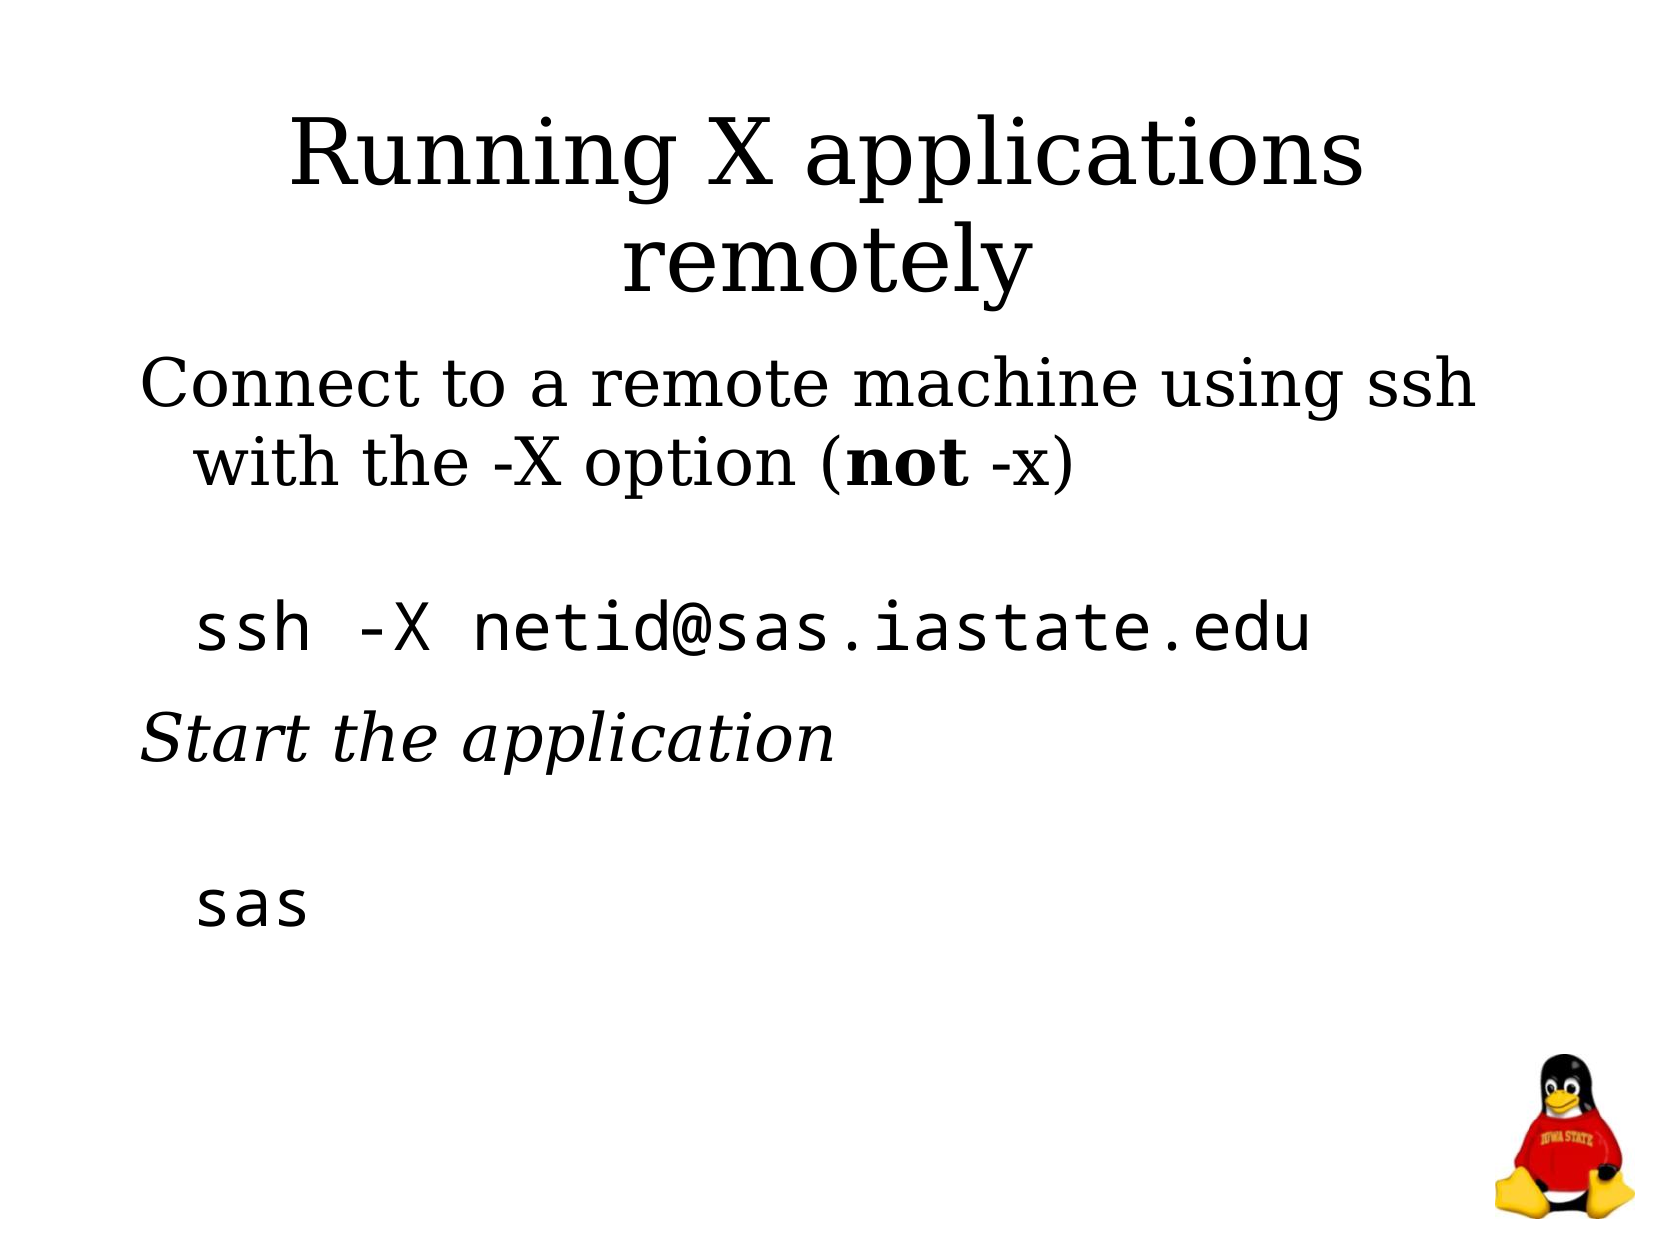

# Running X applications remotely
Connect to a remote machine using ssh with the -X option (not -x)
ssh -X netid@sas.iastate.edu
Start the application
sas